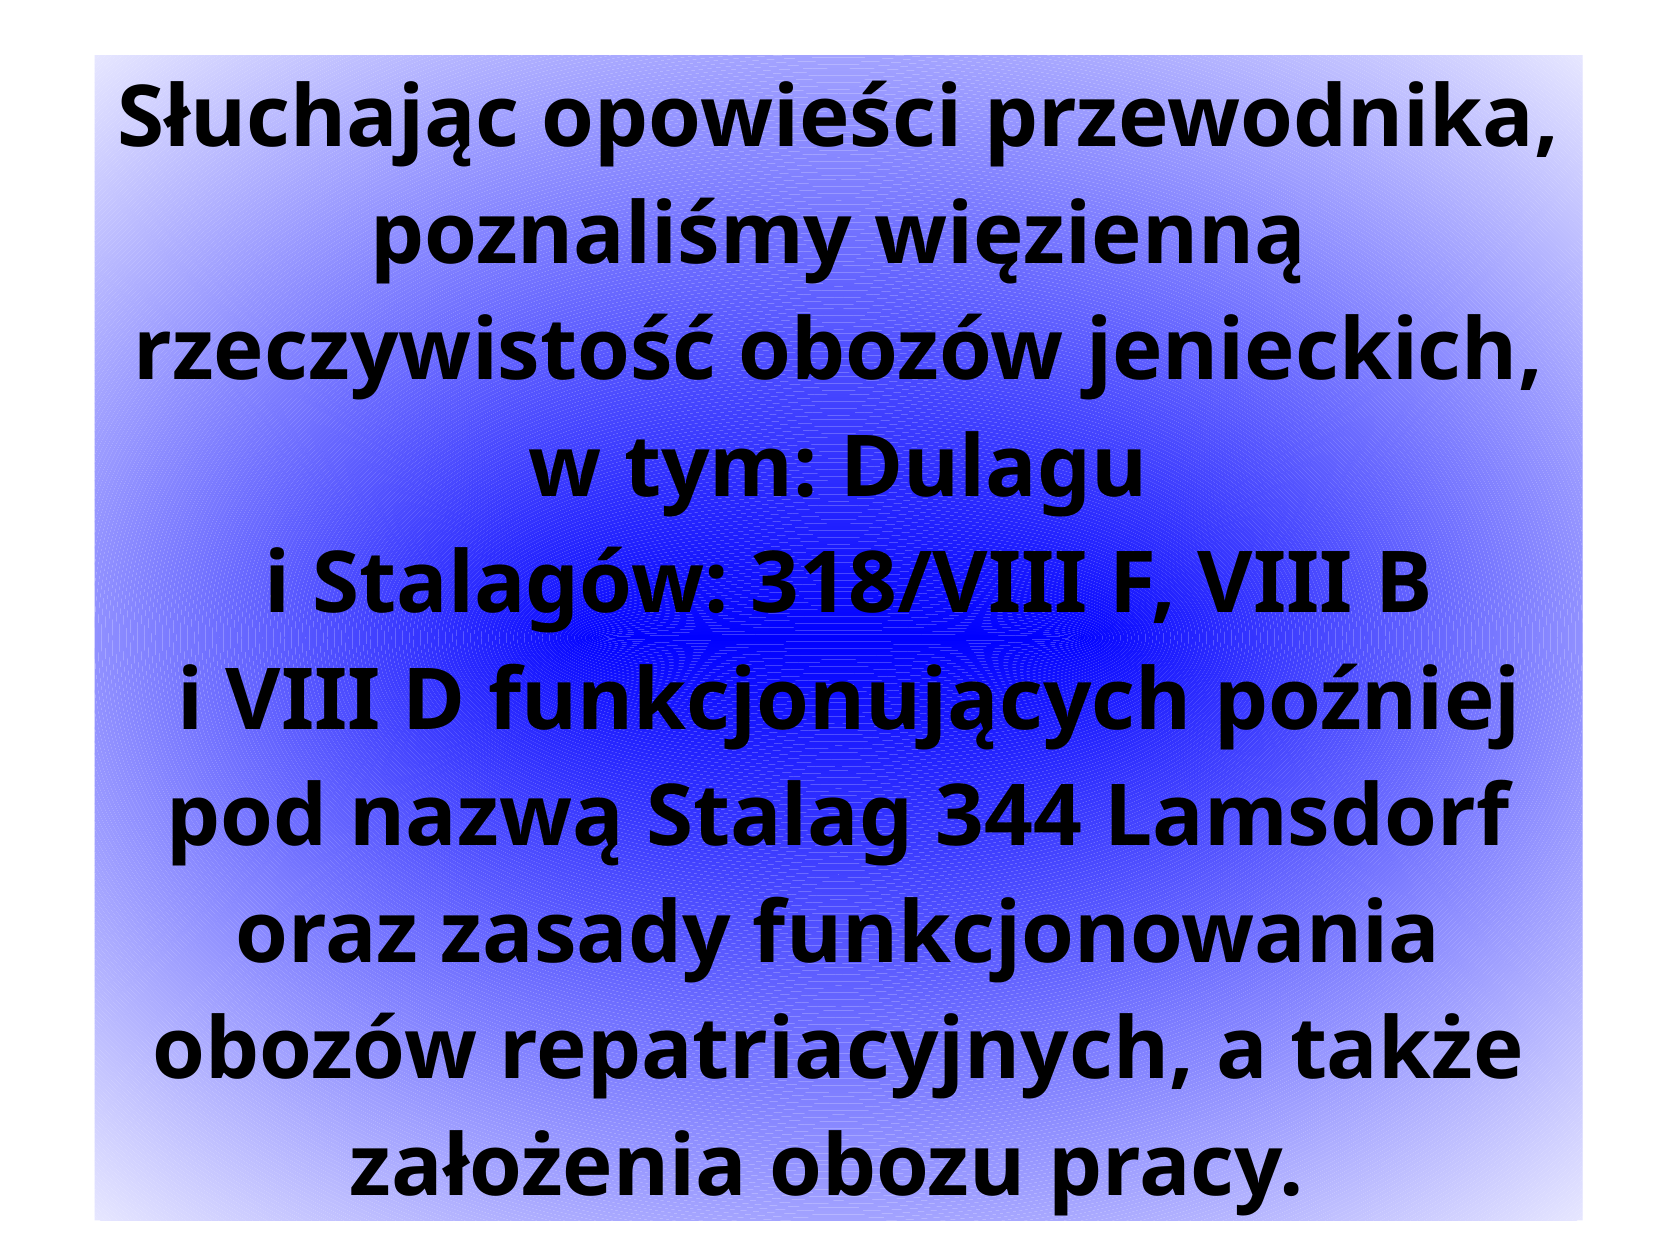

# Słuchając opowieści przewodnika, poznaliśmy więzienną rzeczywistość obozów jenieckich, w tym: Dulagu i Stalagów: 318/VIII F, VIII B i VIII D funkcjonujących poźniej pod nazwą Stalag 344 Lamsdorf oraz zasady funkcjonowania obozów repatriacyjnych, a także założenia obozu pracy.